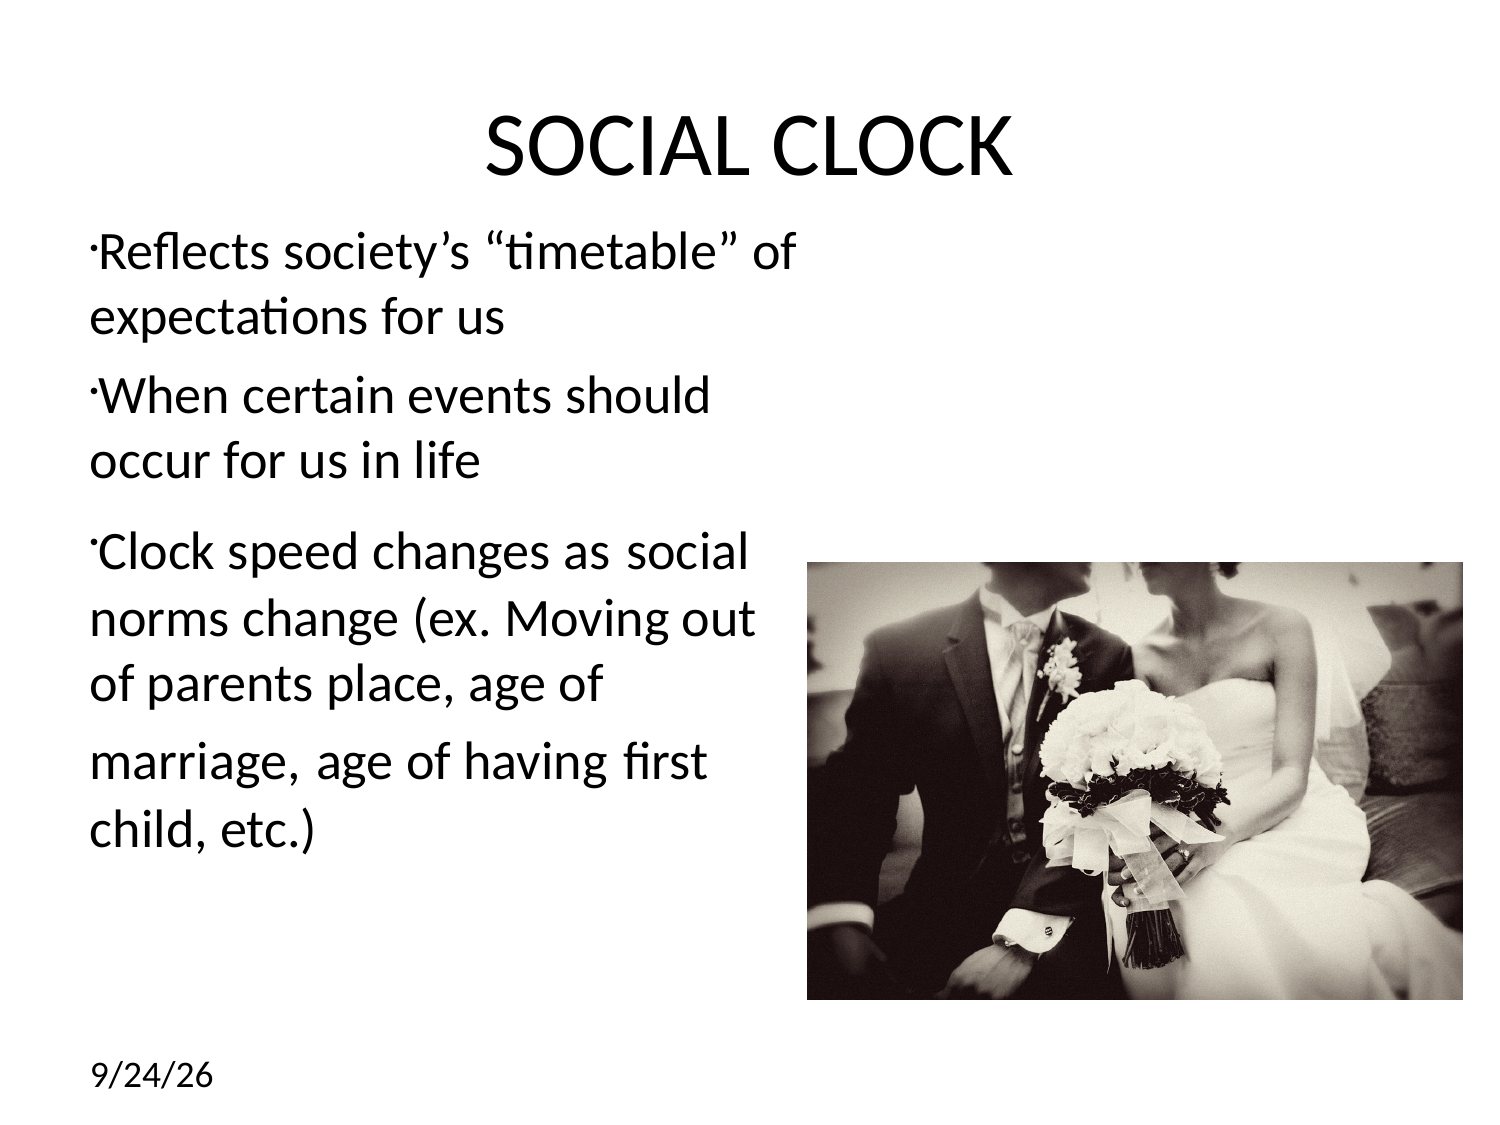

# SOCIAL CLOCK
Reflects society’s “timetable” of expectations for us
When certain events should occur for us in life
Clock speed changes as social norms change (ex. Moving out of parents place, age of marriage, age of having first child, etc.)